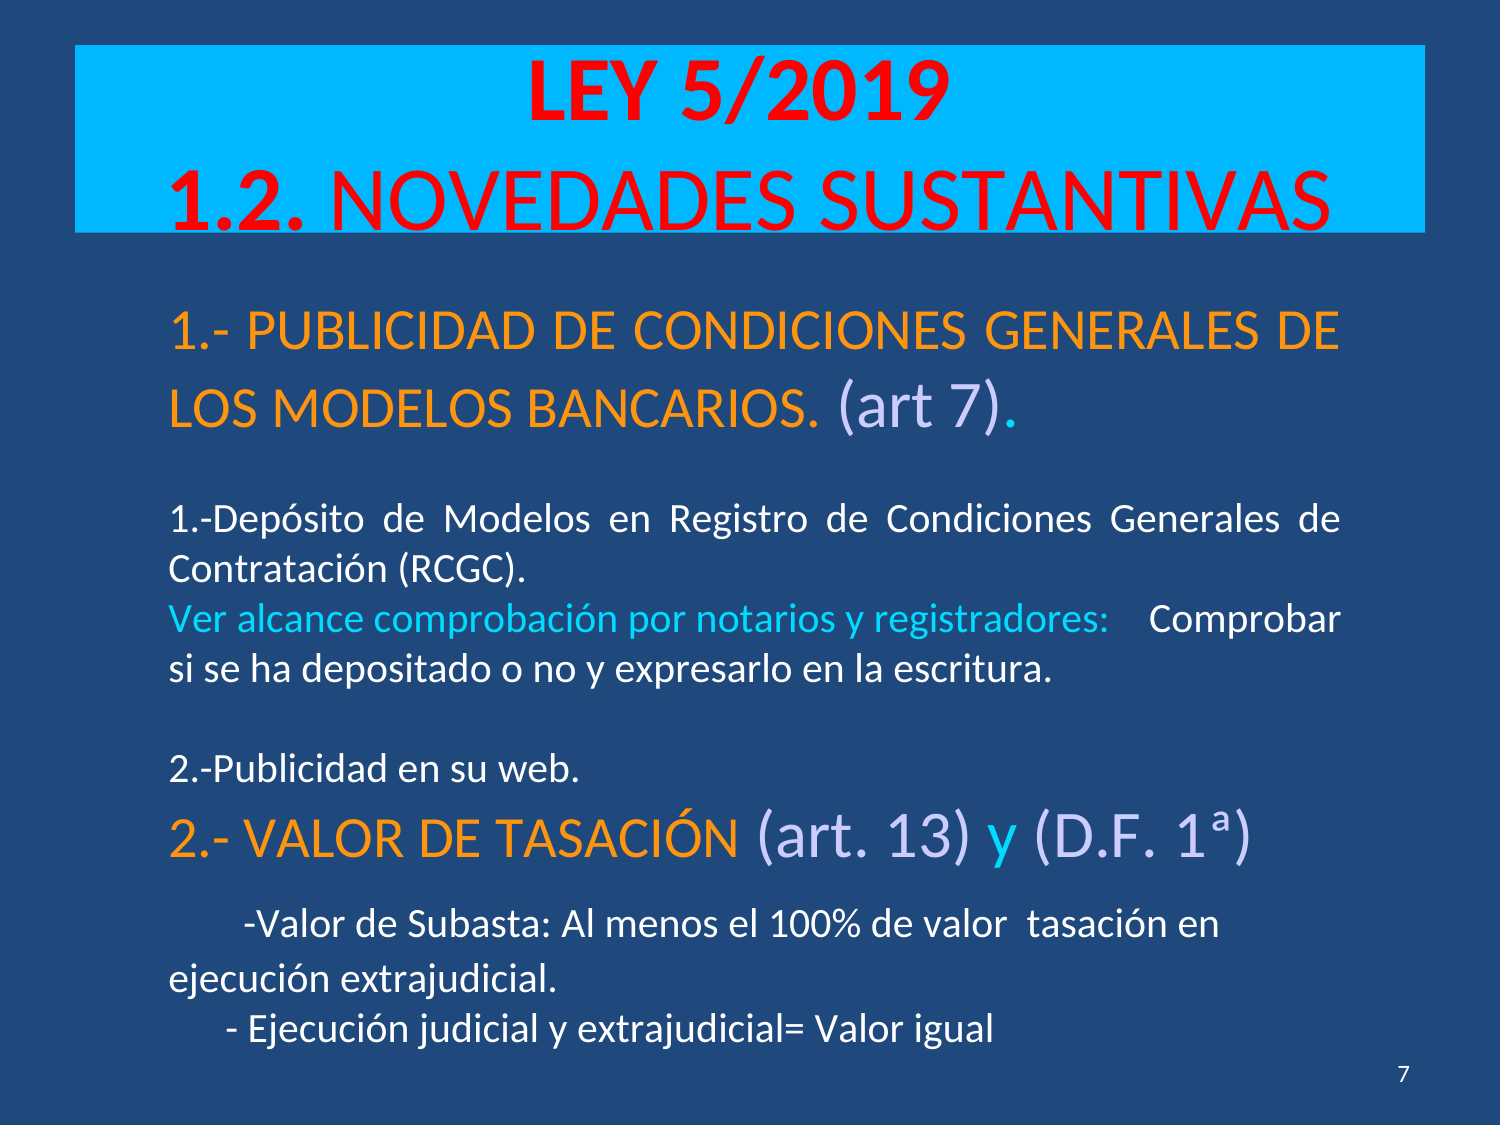

LEY 5/2019
1.2. NOVEDADES SUSTANTIVAS
1.- PUBLICIDAD DE CONDICIONES GENERALES DE LOS MODELOS BANCARIOS. (art 7).
1.-Depósito de Modelos en Registro de Condiciones Generales de Contratación (RCGC).
Ver alcance comprobación por notarios y registradores: Comprobar si se ha depositado o no y expresarlo en la escritura.
2.-Publicidad en su web.
2.- VALOR DE TASACIÓN (art. 13) y (D.F. 1ª)
 -Valor de Subasta: Al menos el 100% de valor tasación en ejecución extrajudicial.
 - Ejecución judicial y extrajudicial= Valor igual